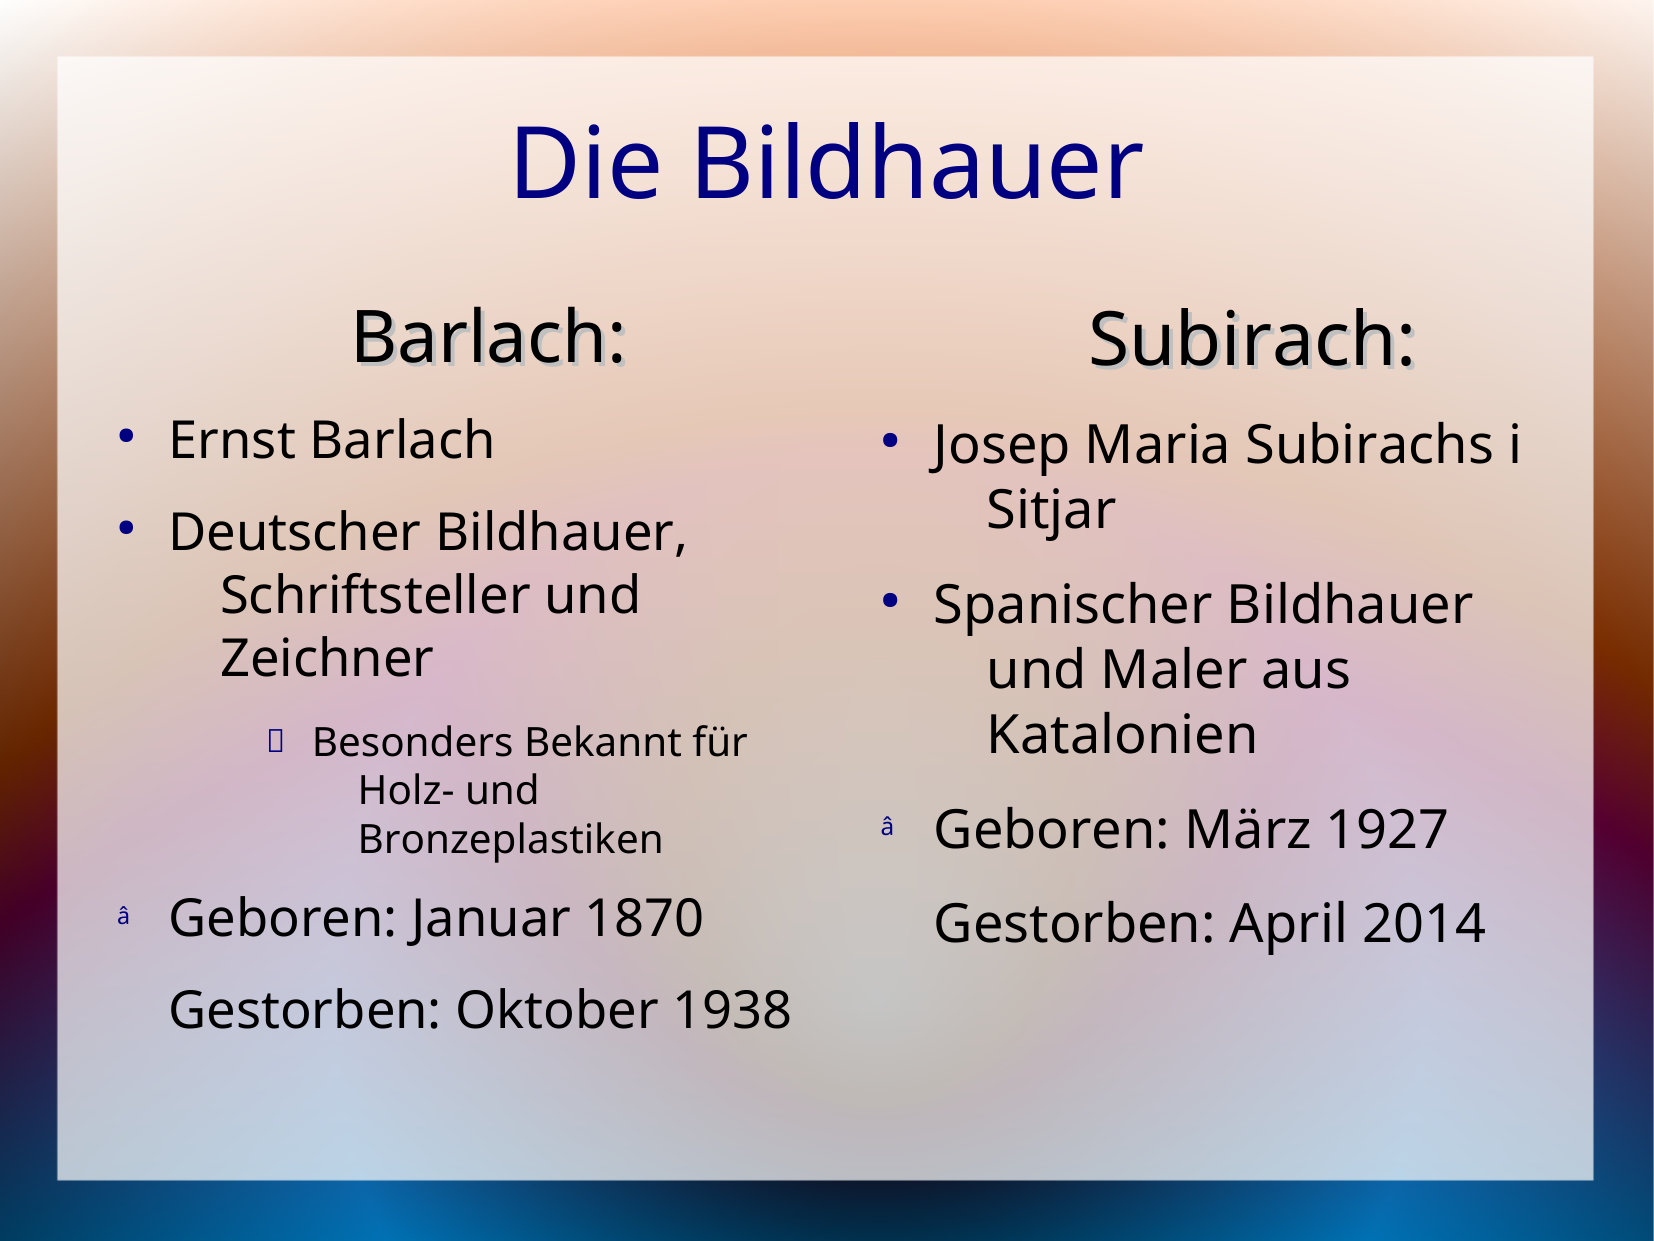

# Die Bildhauer
Barlach:
Ernst Barlach
Deutscher Bildhauer, Schriftsteller und Zeichner
Besonders Bekannt für Holz- und Bronzeplastiken
Geboren: Januar 1870
Gestorben: Oktober 1938
Subirach:
Josep Maria Subirachs i Sitjar
Spanischer Bildhauer und Maler aus Katalonien
Geboren: März 1927
Gestorben: April 2014